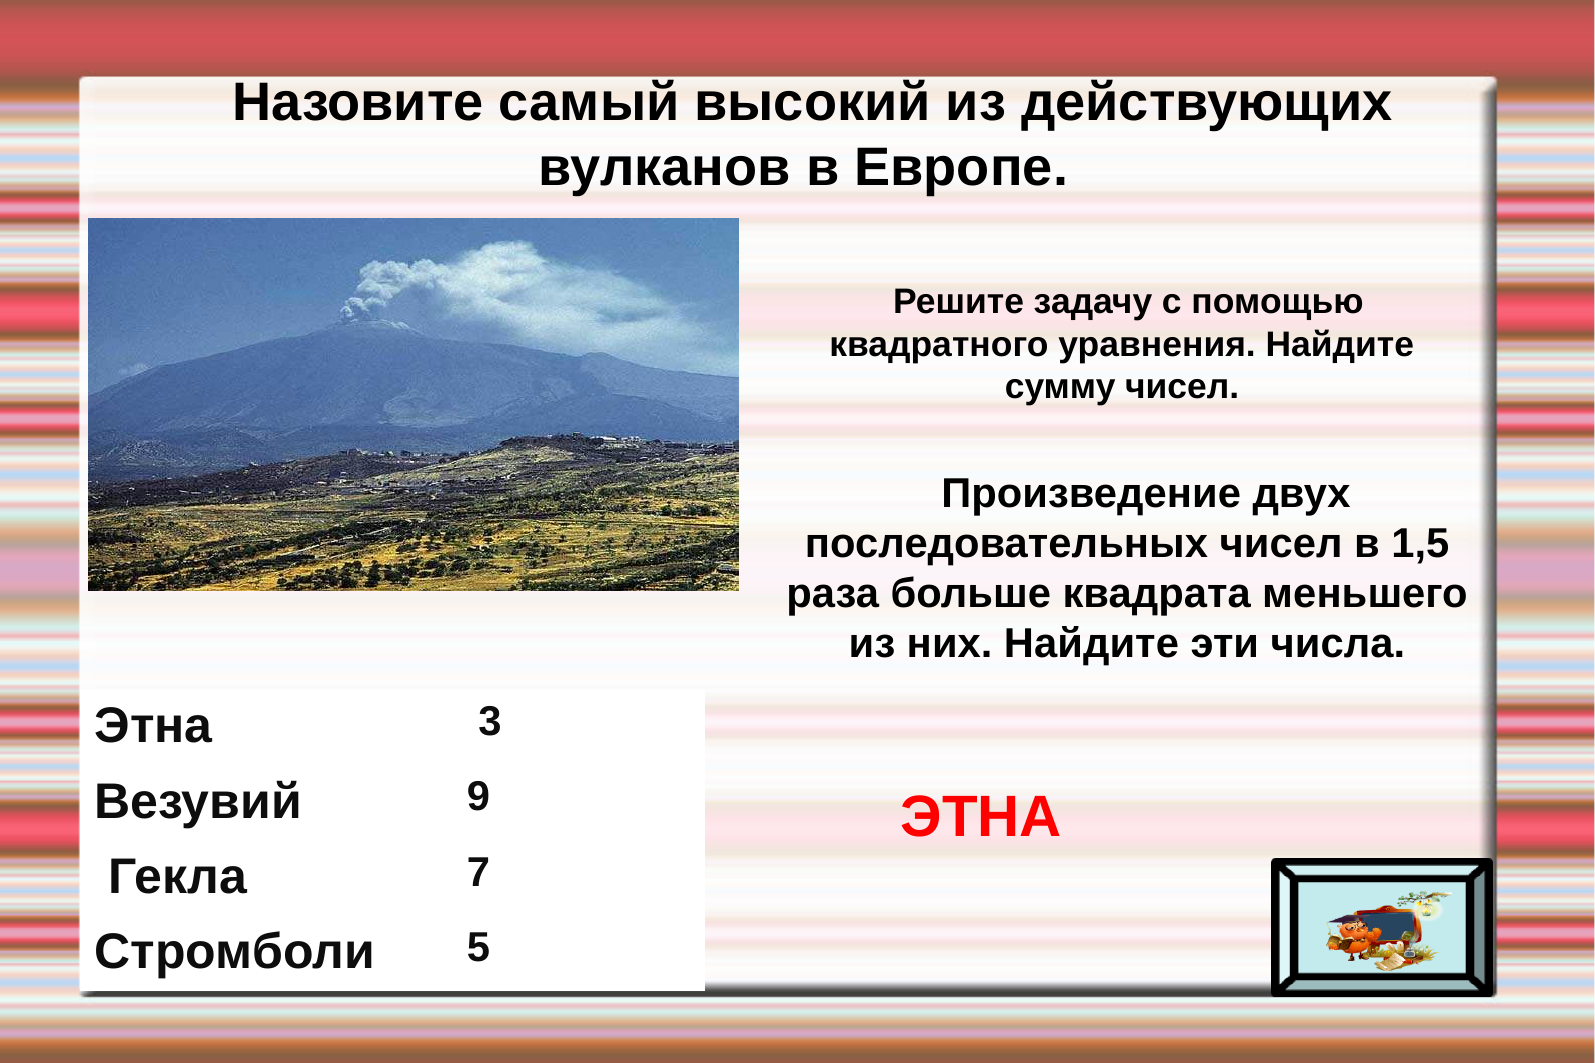

Назовите самый высокий из действующих вулканов в Европе.
Решите задачу с помощью квадратного уравнения. Найдите сумму чисел.
 Произведение двух последовательных чисел в 1,5 раза больше квадрата меньшего из них. Найдите эти числа.
| Этна | 3 |
| --- | --- |
| Везувий | 9 |
| Гекла | 7 |
| Стромболи | 5 |
ЭТНА